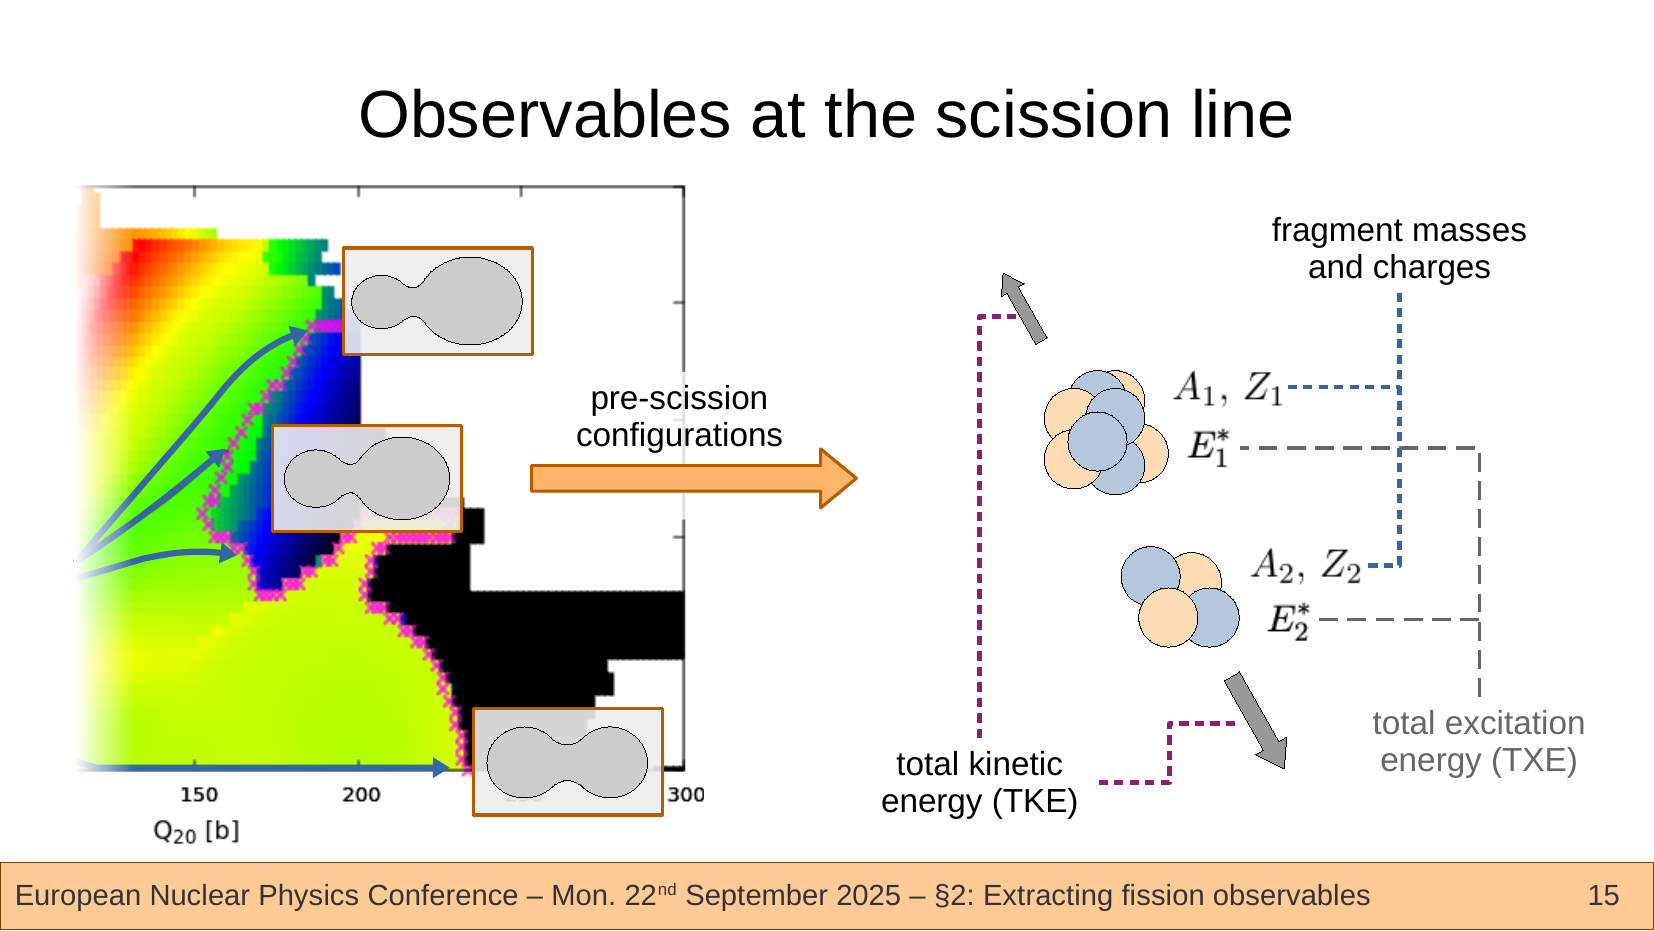

# Observables at the scission line
fragment masses and charges
pre-scission configurations
total excitation energy (TXE)
total kinetic energy (TKE)
European Nuclear Physics Conference – Mon. 22nd September 2025 – §2: Extracting fission observables